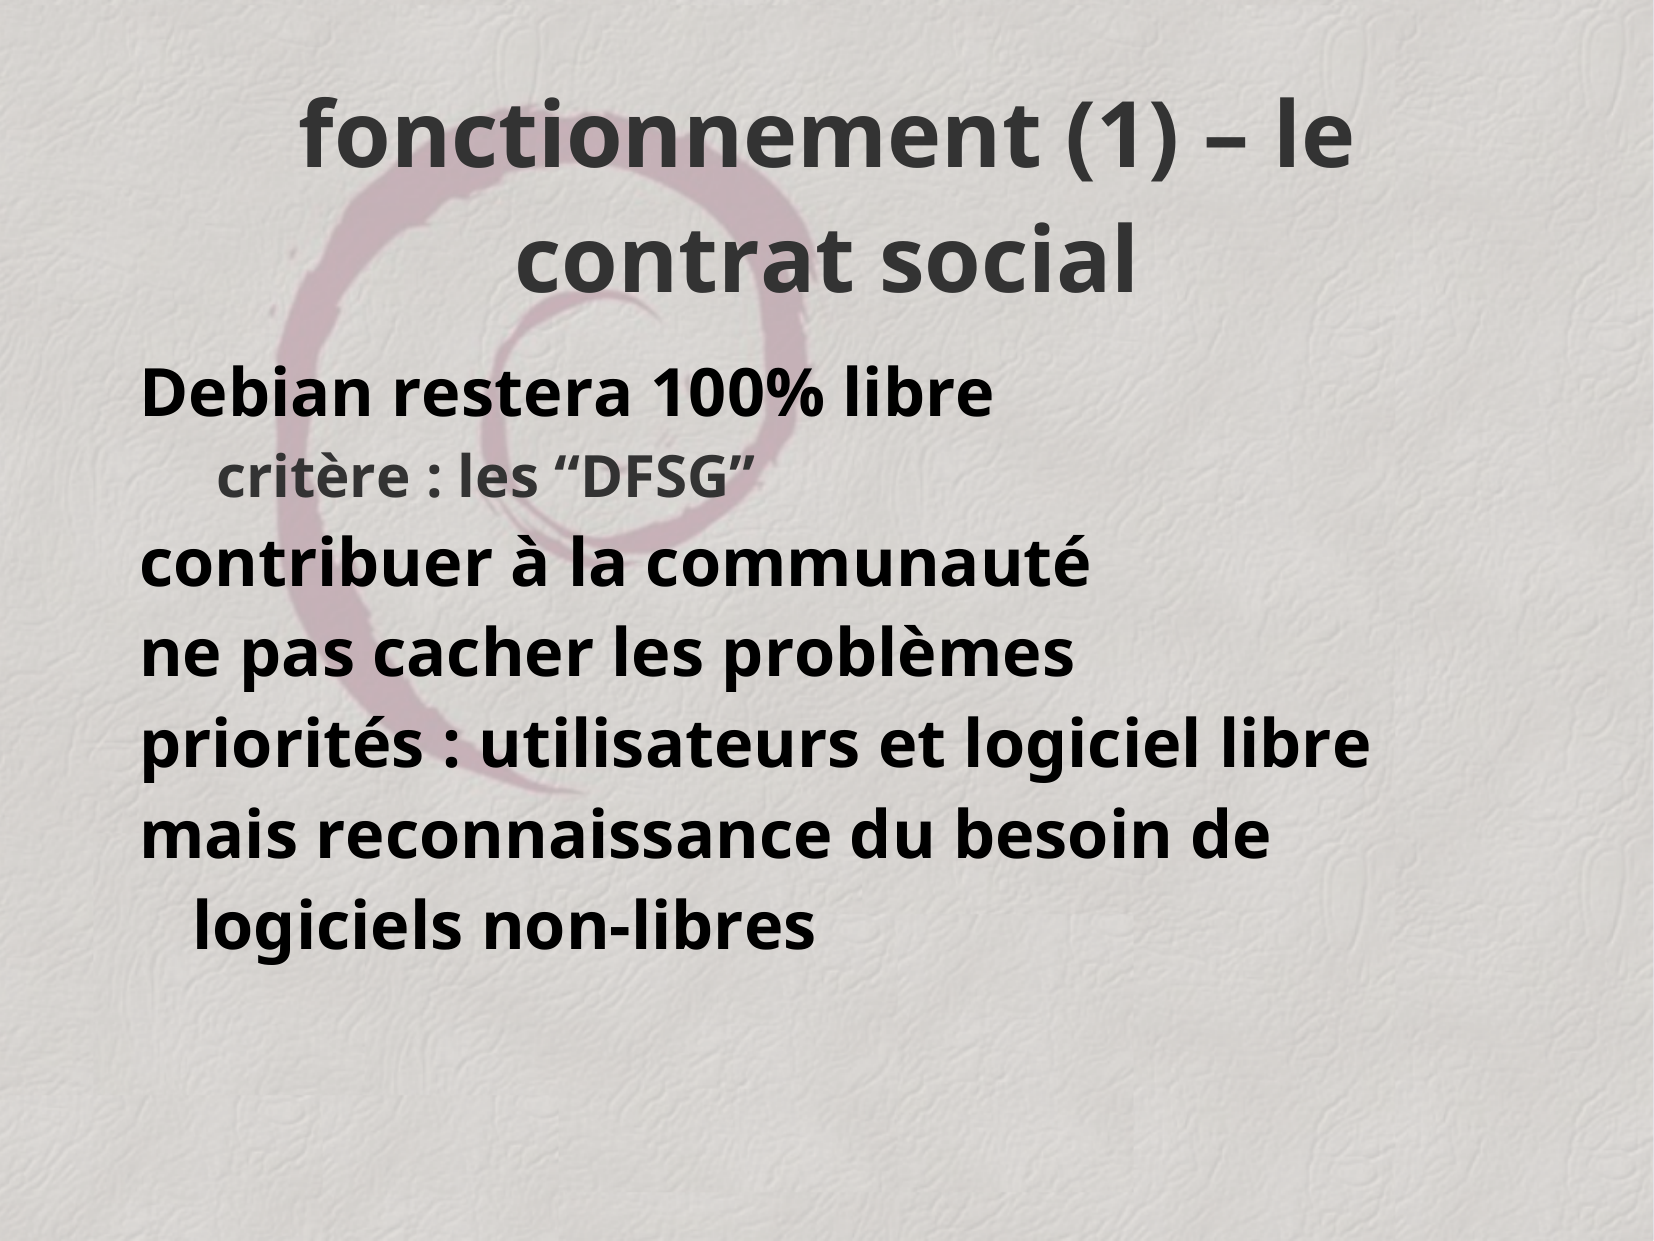

# fonctionnement (1) – le contrat social
Debian restera 100% libre
critère : les “DFSG”
contribuer à la communauté
ne pas cacher les problèmes
priorités : utilisateurs et logiciel libre
mais reconnaissance du besoin de logiciels non-libres